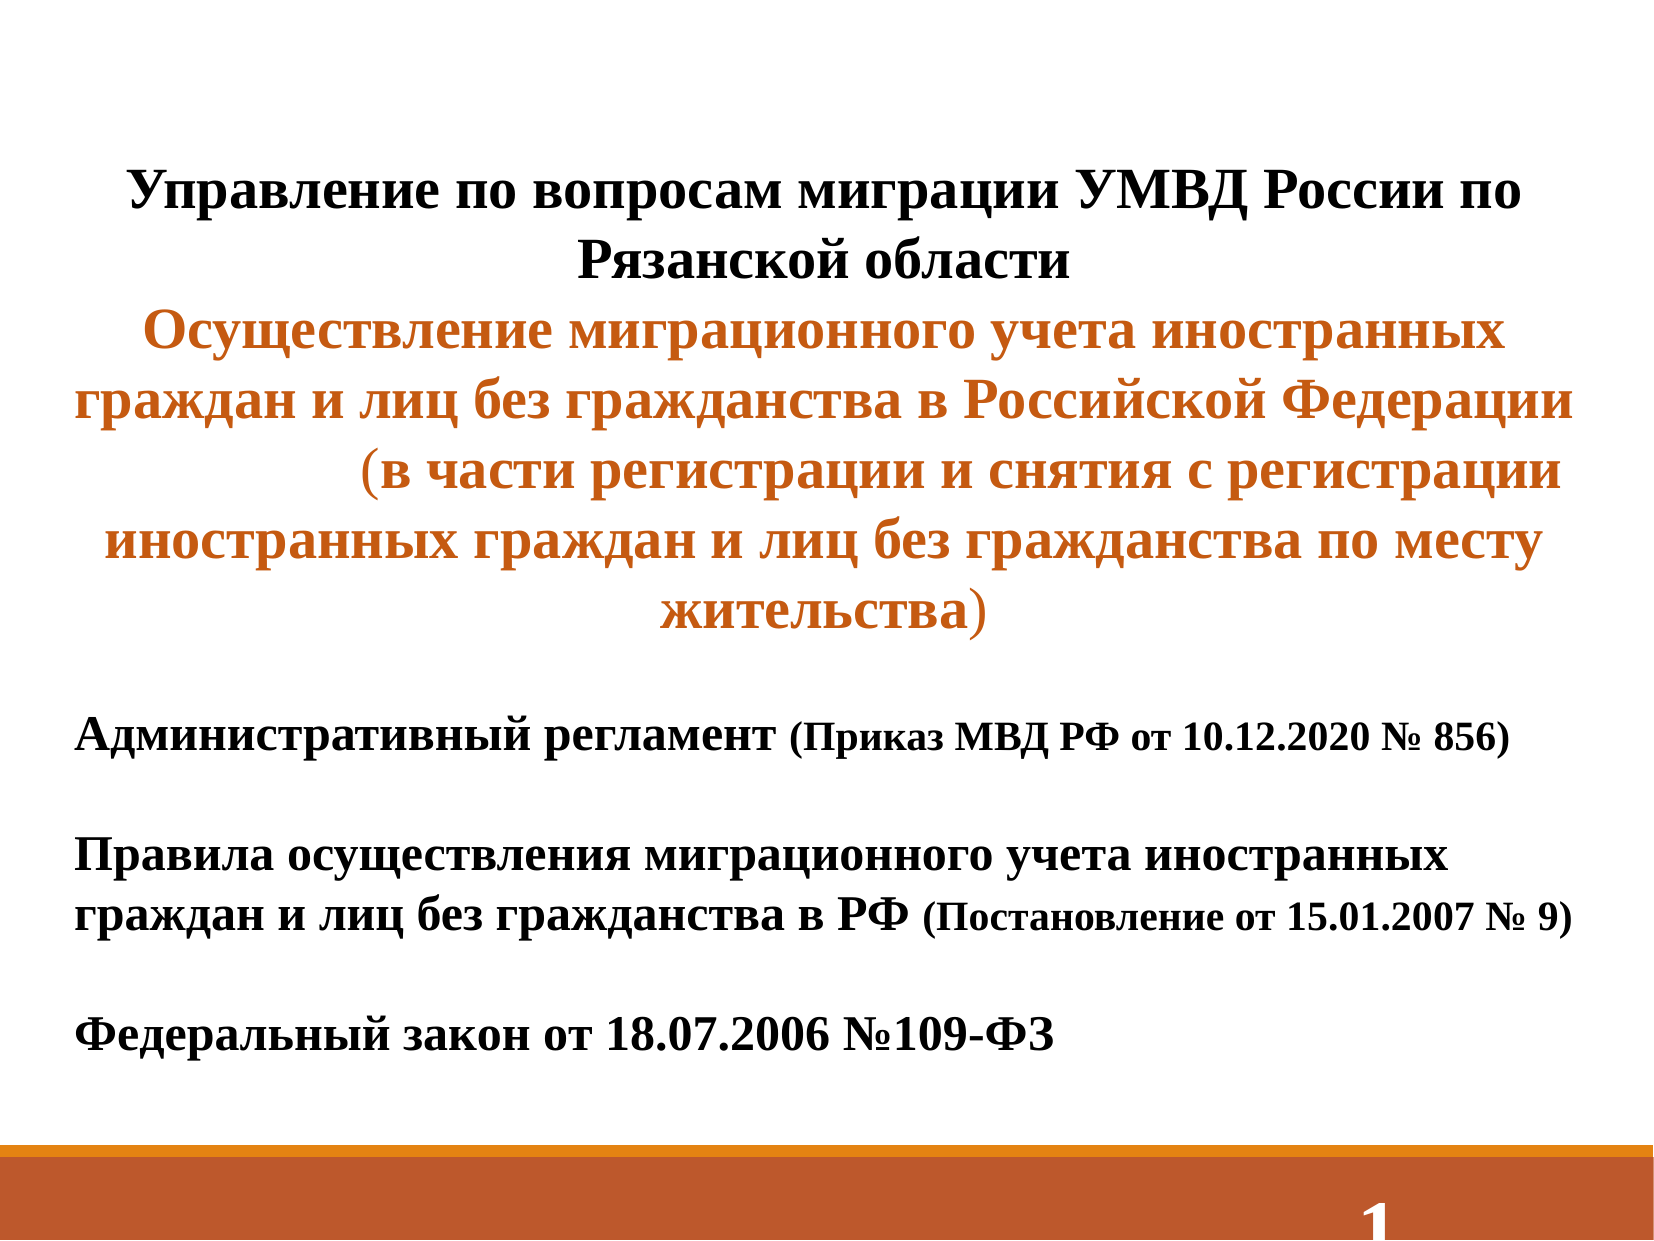

#
Управление по вопросам миграции УМВД России по Рязанской области
Осуществление миграционного учета иностранных граждан и лиц без гражданства в Российской Федерации (в части регистрации и снятия с регистрации иностранных граждан и лиц без гражданства по месту жительства)
Административный регламент (Приказ МВД РФ от 10.12.2020 № 856)
Правила осуществления миграционного учета иностранных граждан и лиц без гражданства в РФ (Постановление от 15.01.2007 № 9)
Федеральный закон от 18.07.2006 №109-ФЗ